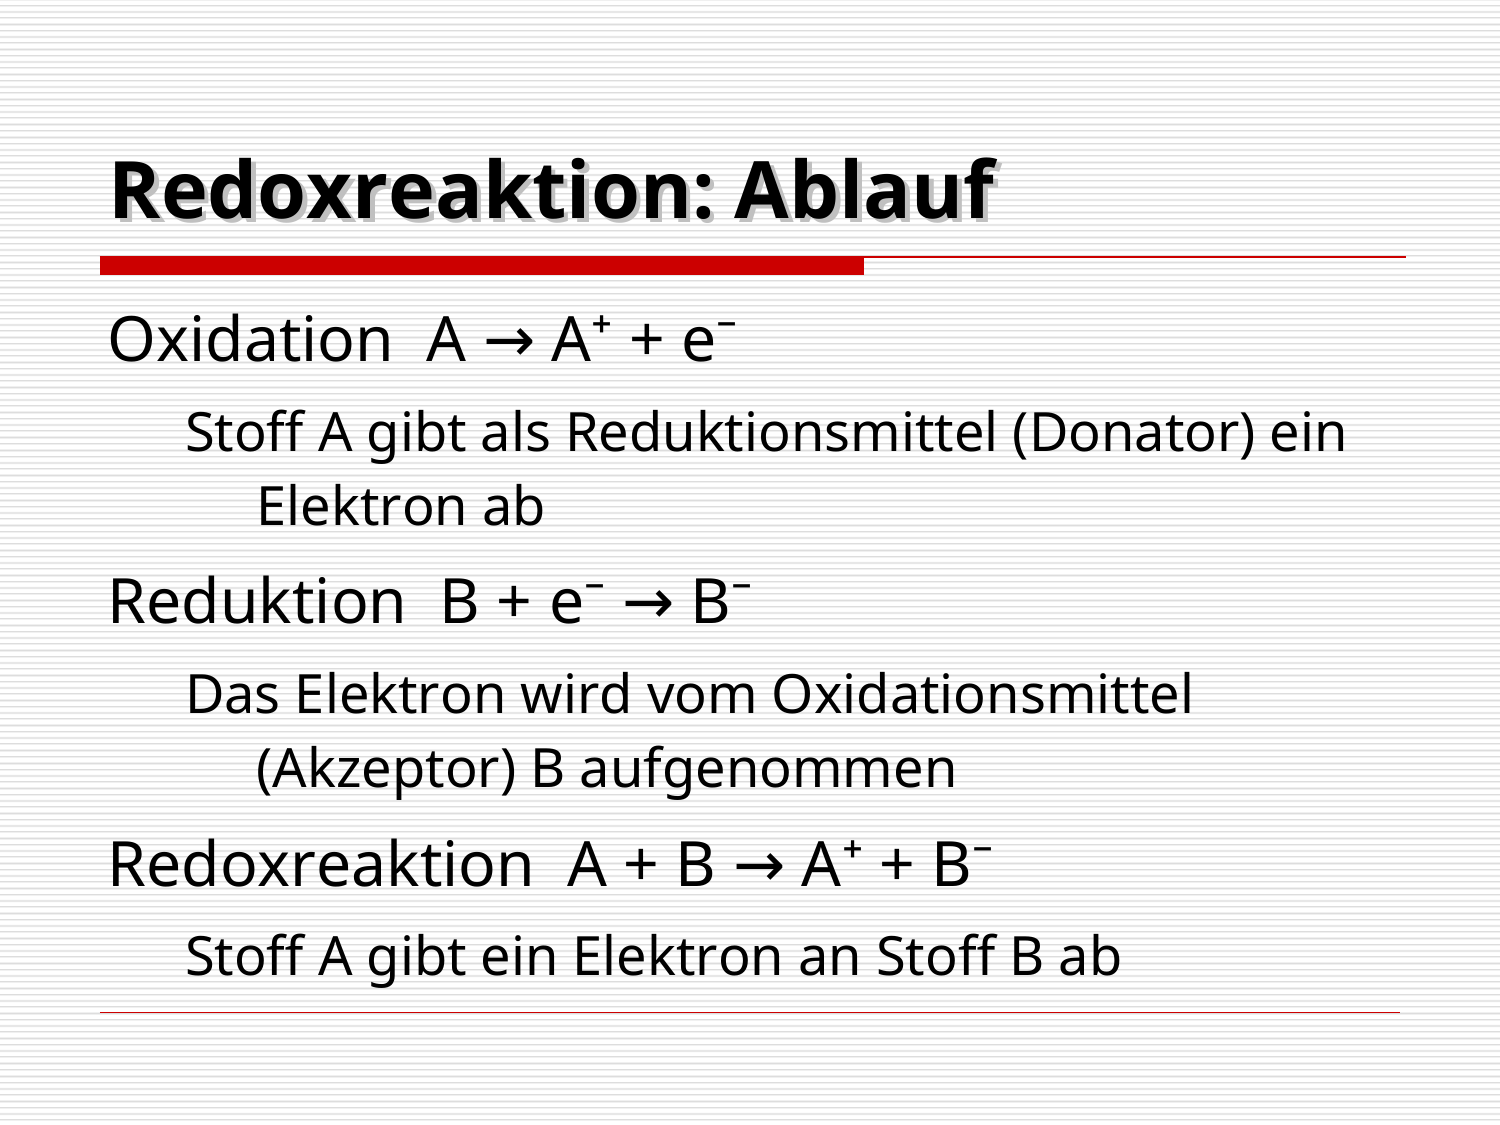

# Redoxreaktion: Ablauf
Oxidation A → A⁺ + e⁻
Stoff A gibt als Reduktionsmittel (Donator) ein Elektron ab
Reduktion B + e⁻ → B⁻
Das Elektron wird vom Oxidationsmittel (Akzeptor) B aufgenommen
Redoxreaktion A + B → A⁺ + B⁻
Stoff A gibt ein Elektron an Stoff B ab